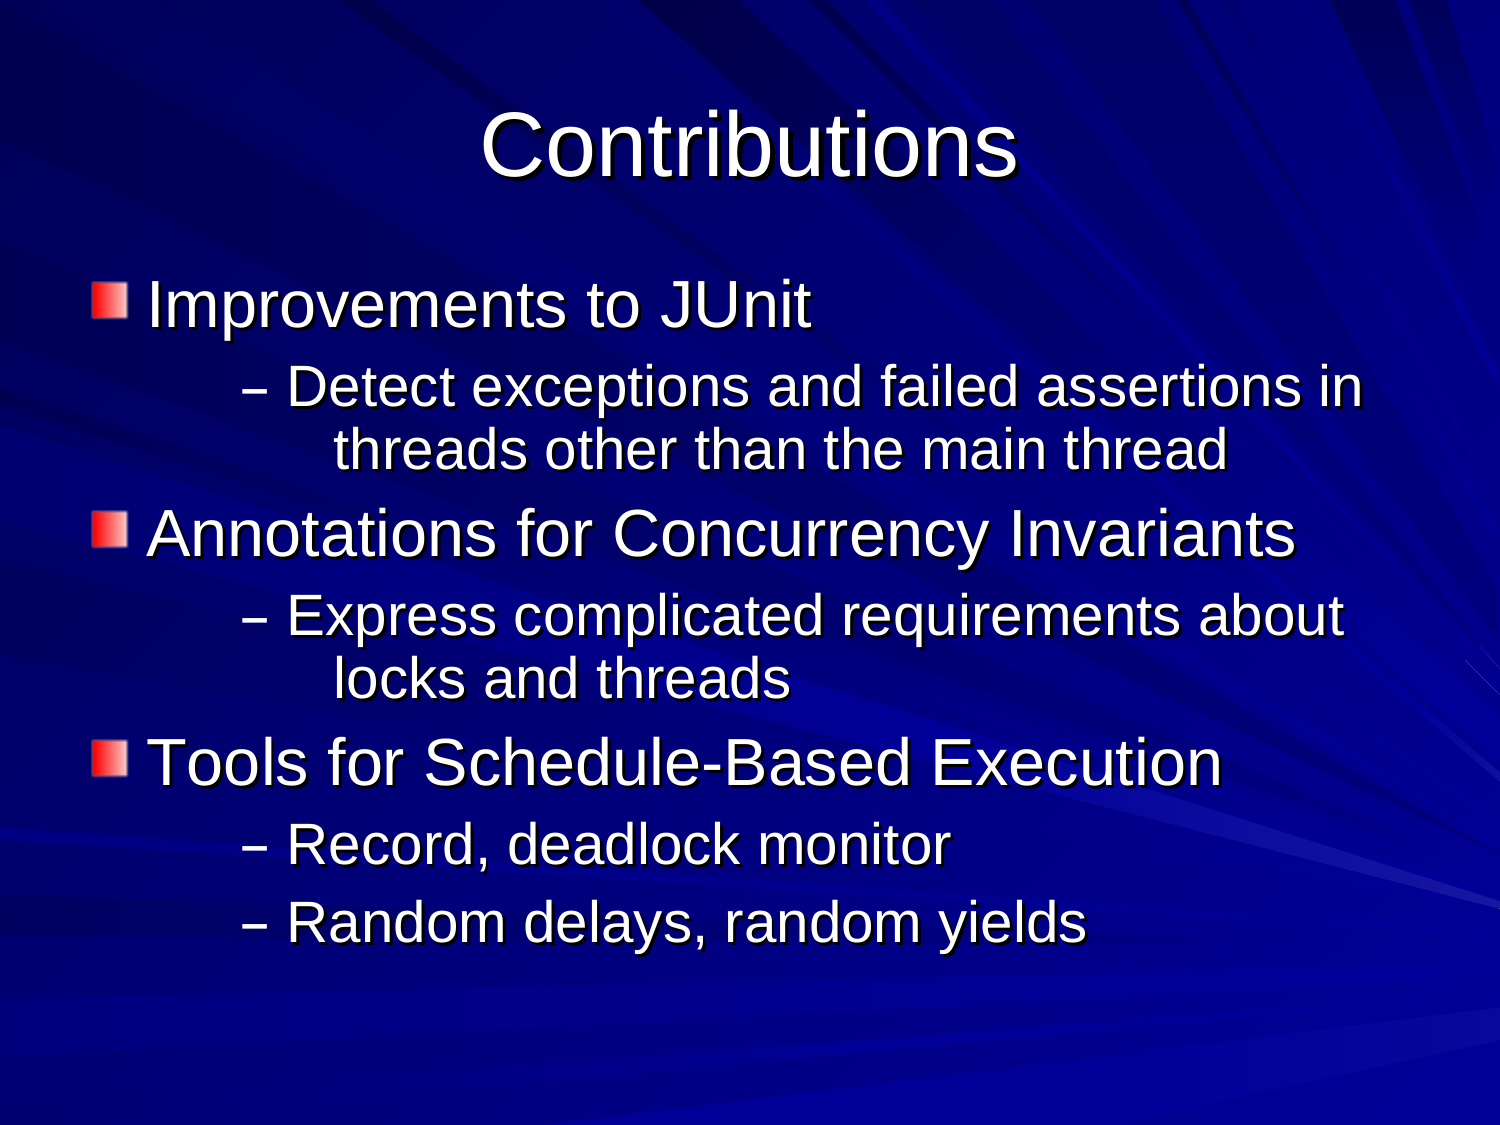

# Contributions
Improvements to JUnit
Detect exceptions and failed assertions in threads other than the main thread
Annotations for Concurrency Invariants
Express complicated requirements about locks and threads
Tools for Schedule-Based Execution
Record, deadlock monitor
Random delays, random yields